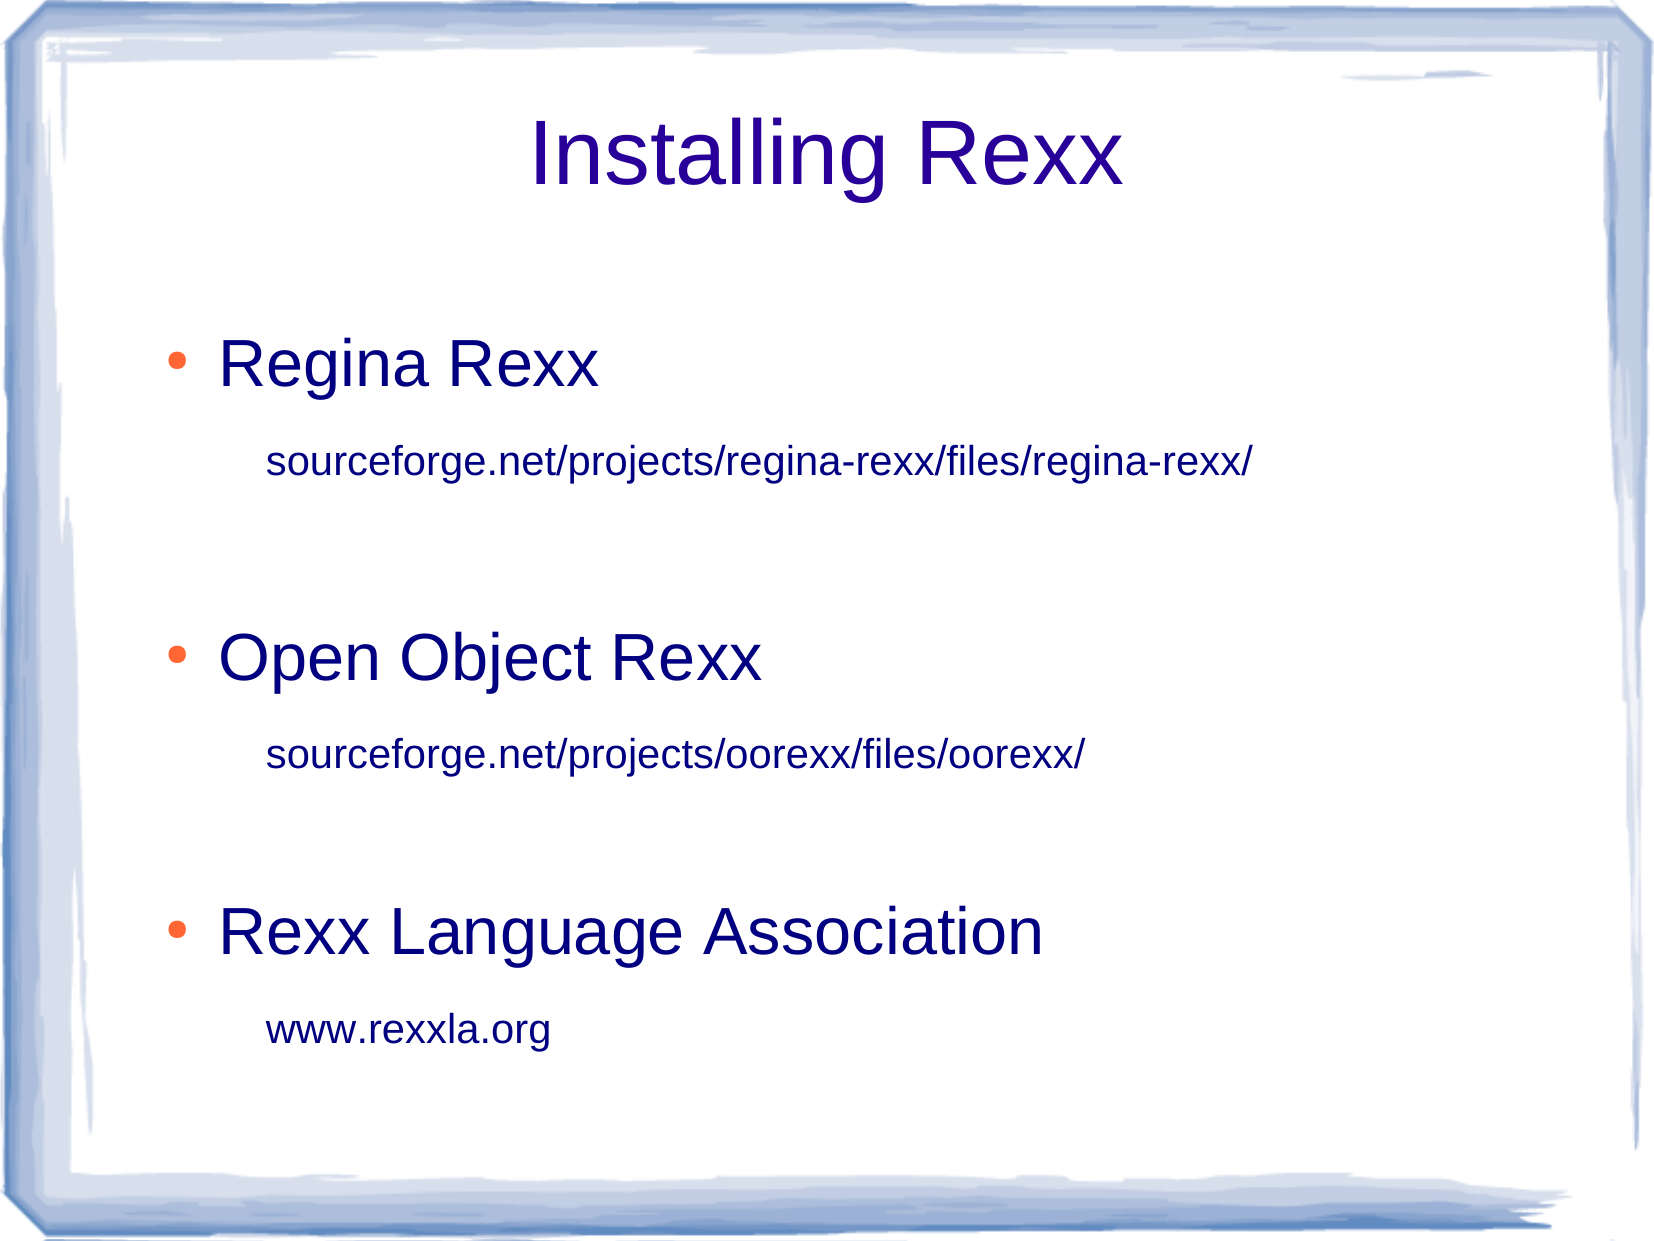

# Installing Rexx
Regina Rexx
 	sourceforge.net/projects/regina-rexx/files/regina-rexx/
Open Object Rexx
 	sourceforge.net/projects/oorexx/files/oorexx/
Rexx Language Association
 	www.rexxla.org